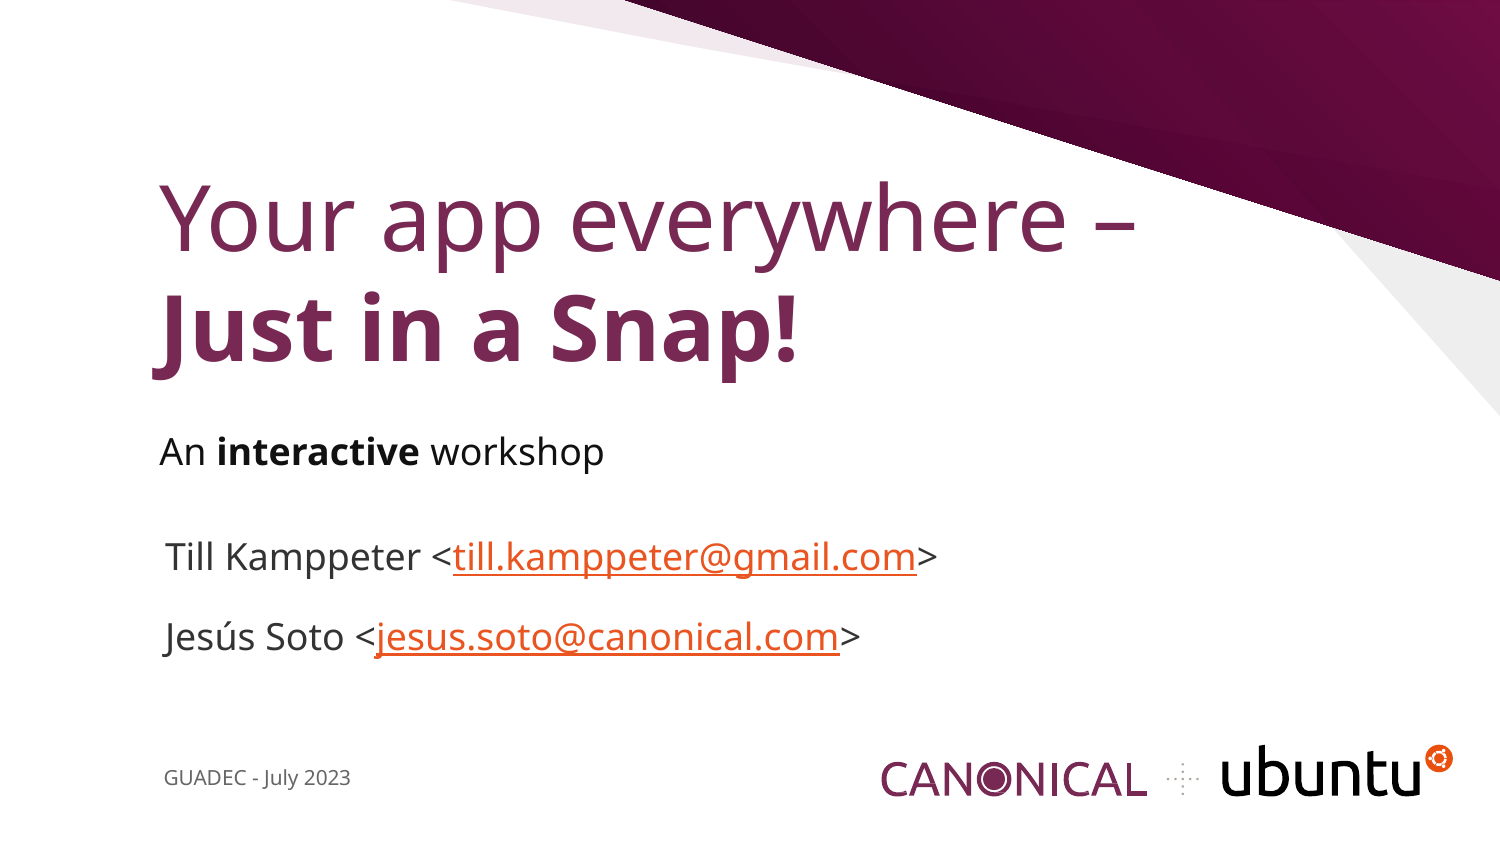

# Your app everywhere – Just in a Snap! An interactive workshop
Till Kamppeter <till.kamppeter@gmail.com>
Jesús Soto <jesus.soto@canonical.com>
GUADEC - July 2023